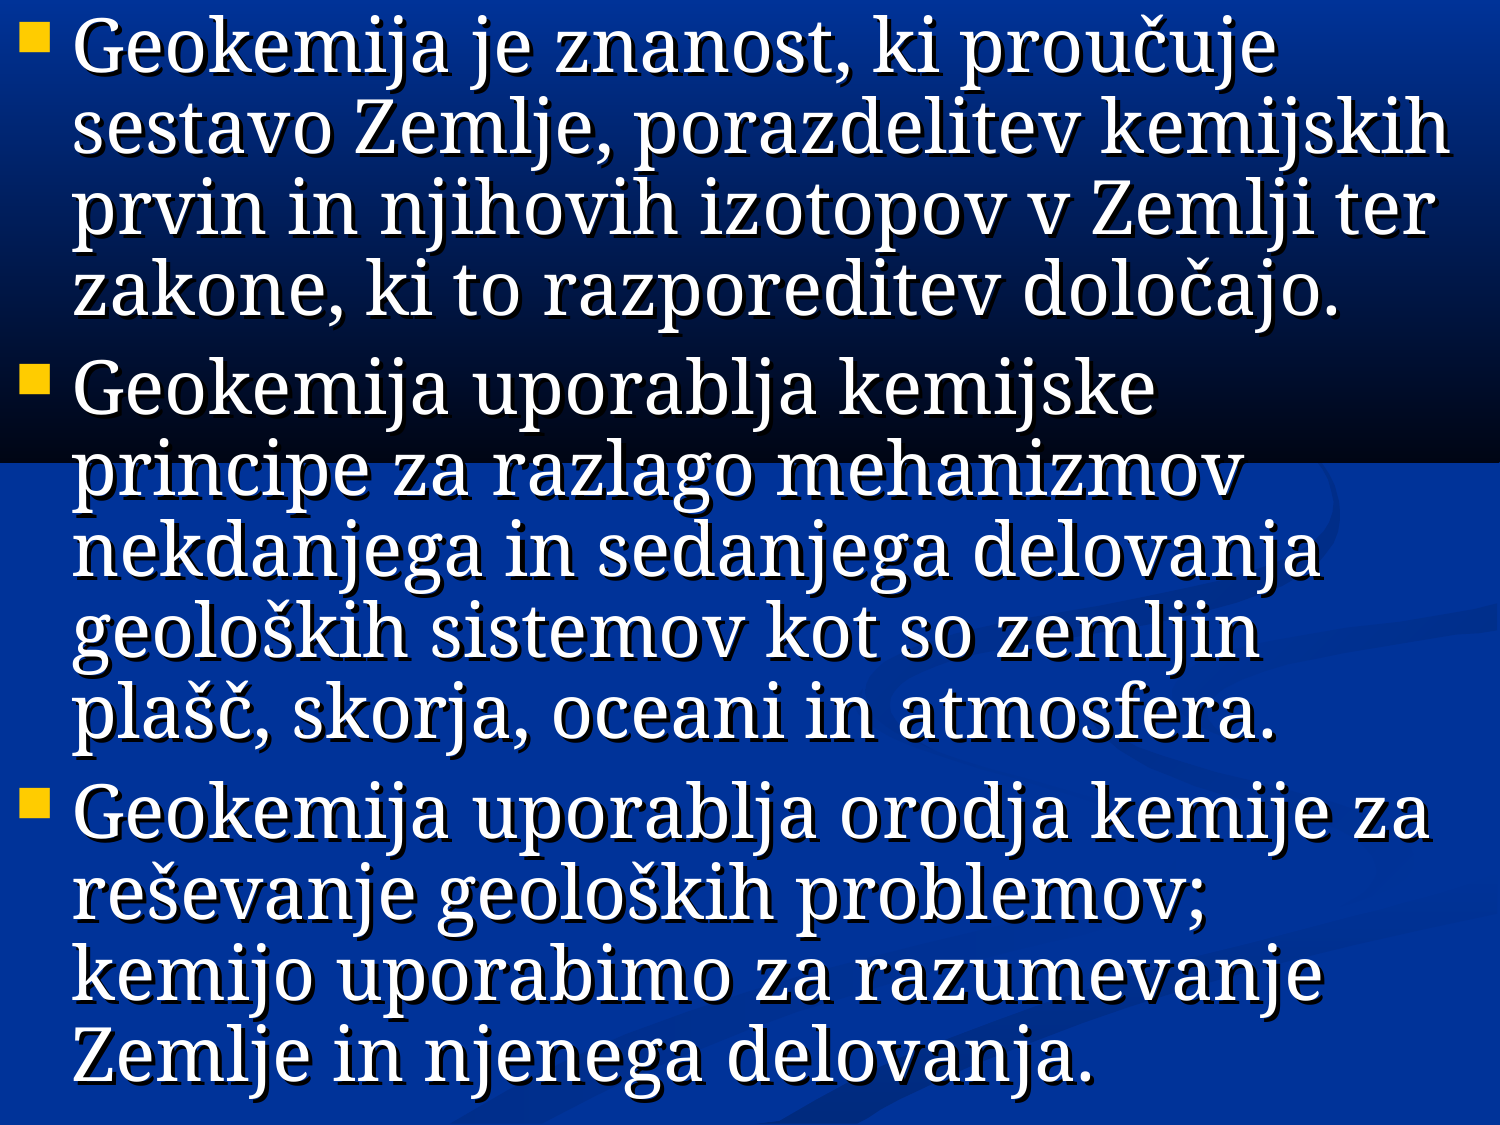

# Geokemija je znanost, ki proučuje sestavo Zemlje, porazdelitev kemijskih prvin in njihovih izotopov v Zemlji ter zakone, ki to razporeditev določajo.
Geokemija uporablja kemijske principe za razlago mehanizmov nekdanjega in sedanjega delovanja geoloških sistemov kot so zemljin plašč, skorja, oceani in atmosfera.
Geokemija uporablja orodja kemije za reševanje geoloških problemov; kemijo uporabimo za razumevanje Zemlje in njenega delovanja.